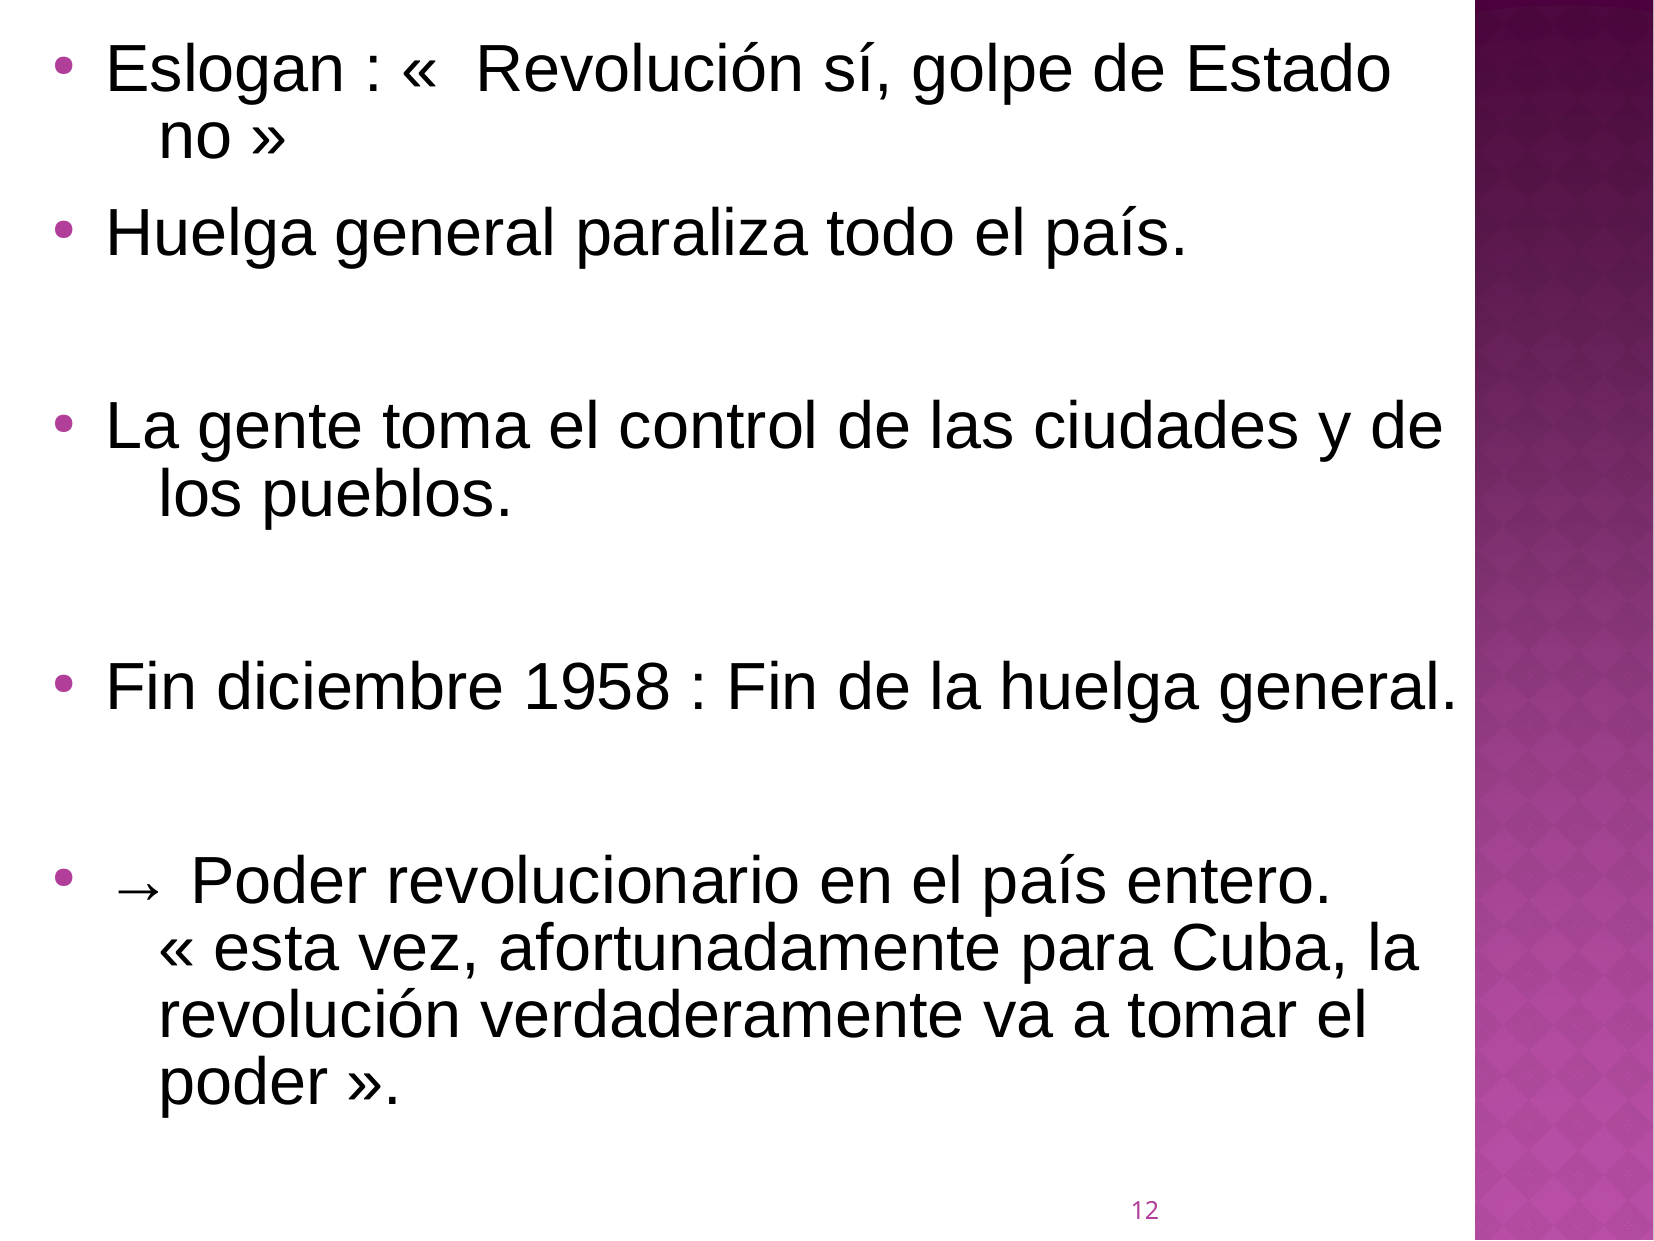

# Eslogan : «  Revolución sí, golpe de Estado no »
Huelga general paraliza todo el país.
La gente toma el control de las ciudades y de los pueblos.
Fin diciembre 1958 : Fin de la huelga general.
→ Poder revolucionario en el país entero. « esta vez, afortunadamente para Cuba, la revolución verdaderamente va a tomar el poder ».